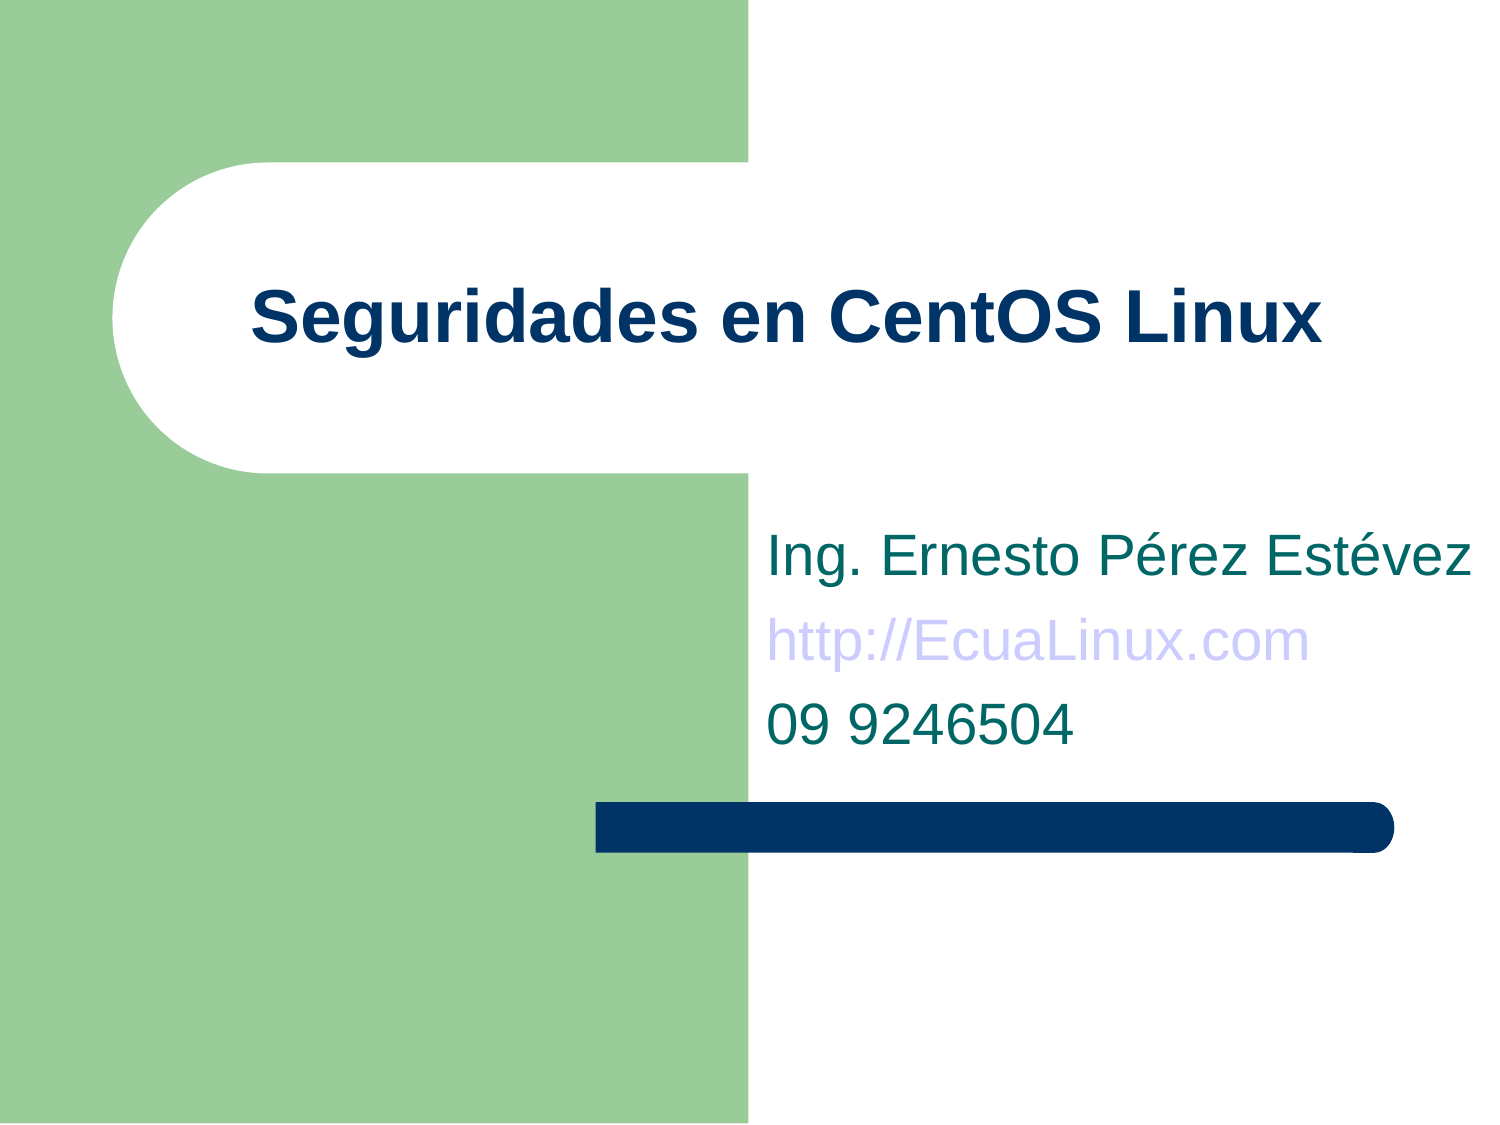

# Seguridades en CentOS Linux
Ing. Ernesto Pérez Estévez
http://EcuaLinux.com
09 9246504